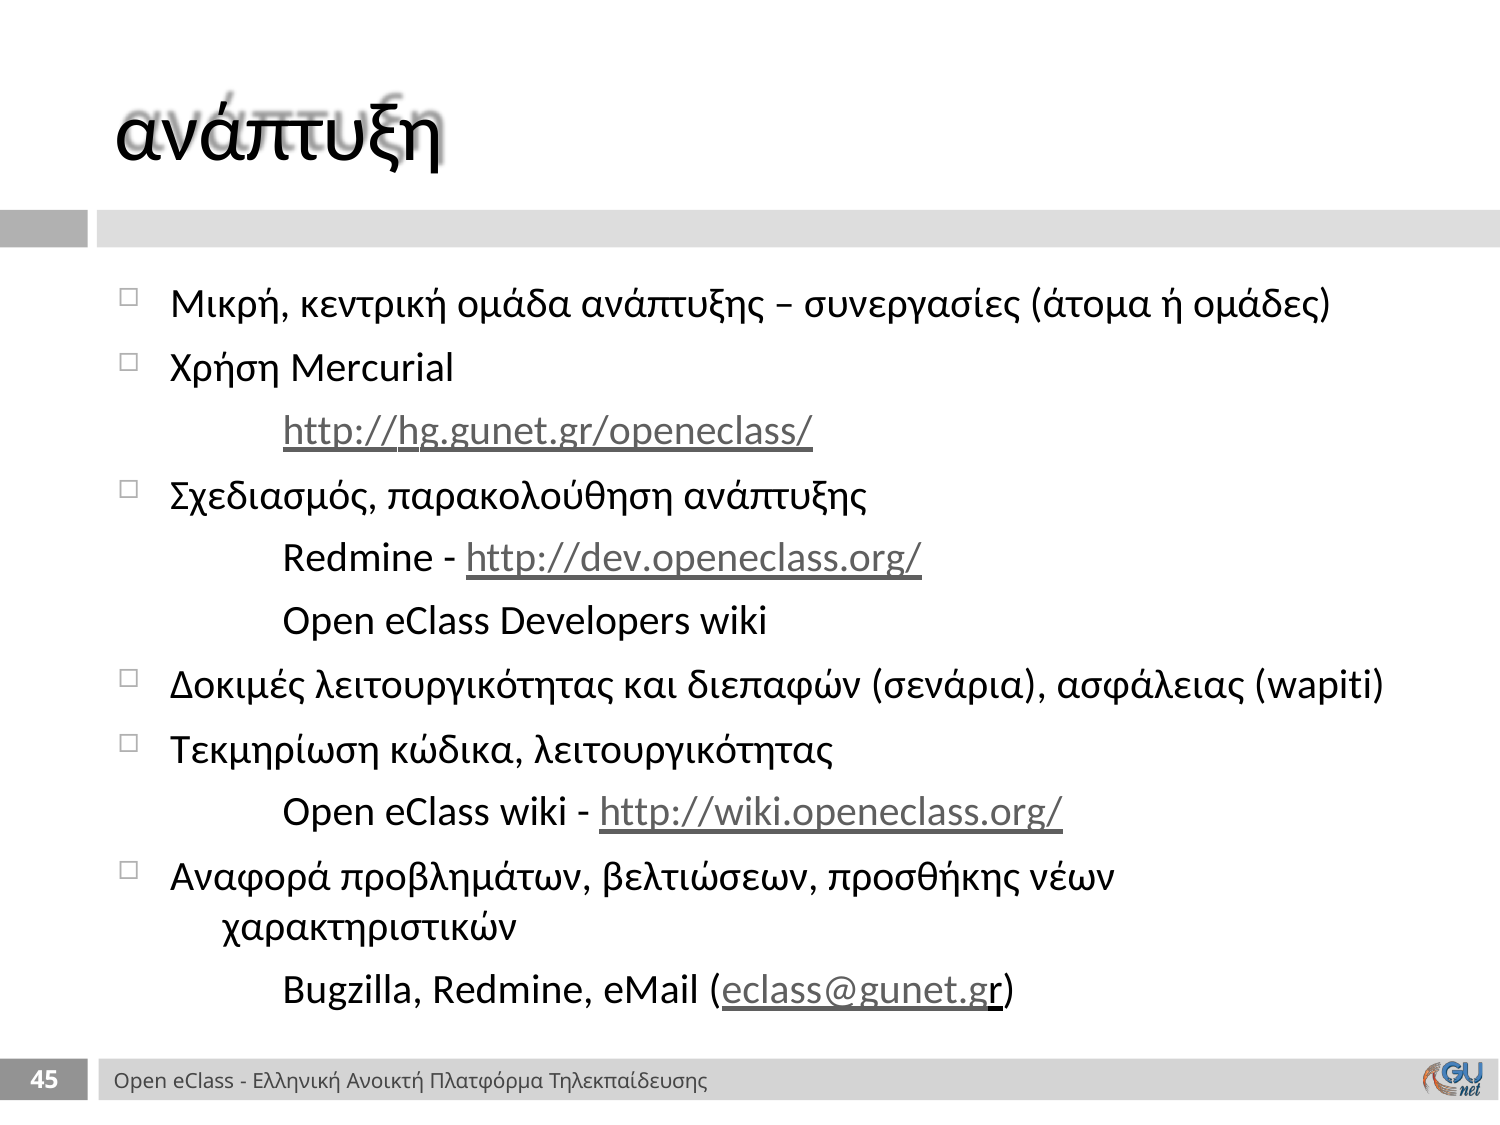

# ανάπτυξη
Μικρή, κεντρική ομάδα ανάπτυξης – συνεργασίες (άτομα ή ομάδες)
Χρήση Mercurial
http://hg.gunet.gr/openeclass/
Σχεδιασμός, παρακολούθηση ανάπτυξης
Redmine - http://dev.openeclass.org/
Open eClass Developers wiki
Δοκιμές λειτουργικότητας και διεπαφών (σενάρια), ασφάλειας (wapiti)
Τεκμηρίωση κώδικα, λειτουργικότητας
Open eClass wiki - http://wiki.openeclass.org/
Αναφορά προβλημάτων, βελτιώσεων, προσθήκης νέων χαρακτηριστικών
Bugzilla, Redmine, eMail (eclass@gunet.gr)
45
Open eClass - Ελληνική Ανοικτή Πλατφόρμα Τηλεκπαίδευσης